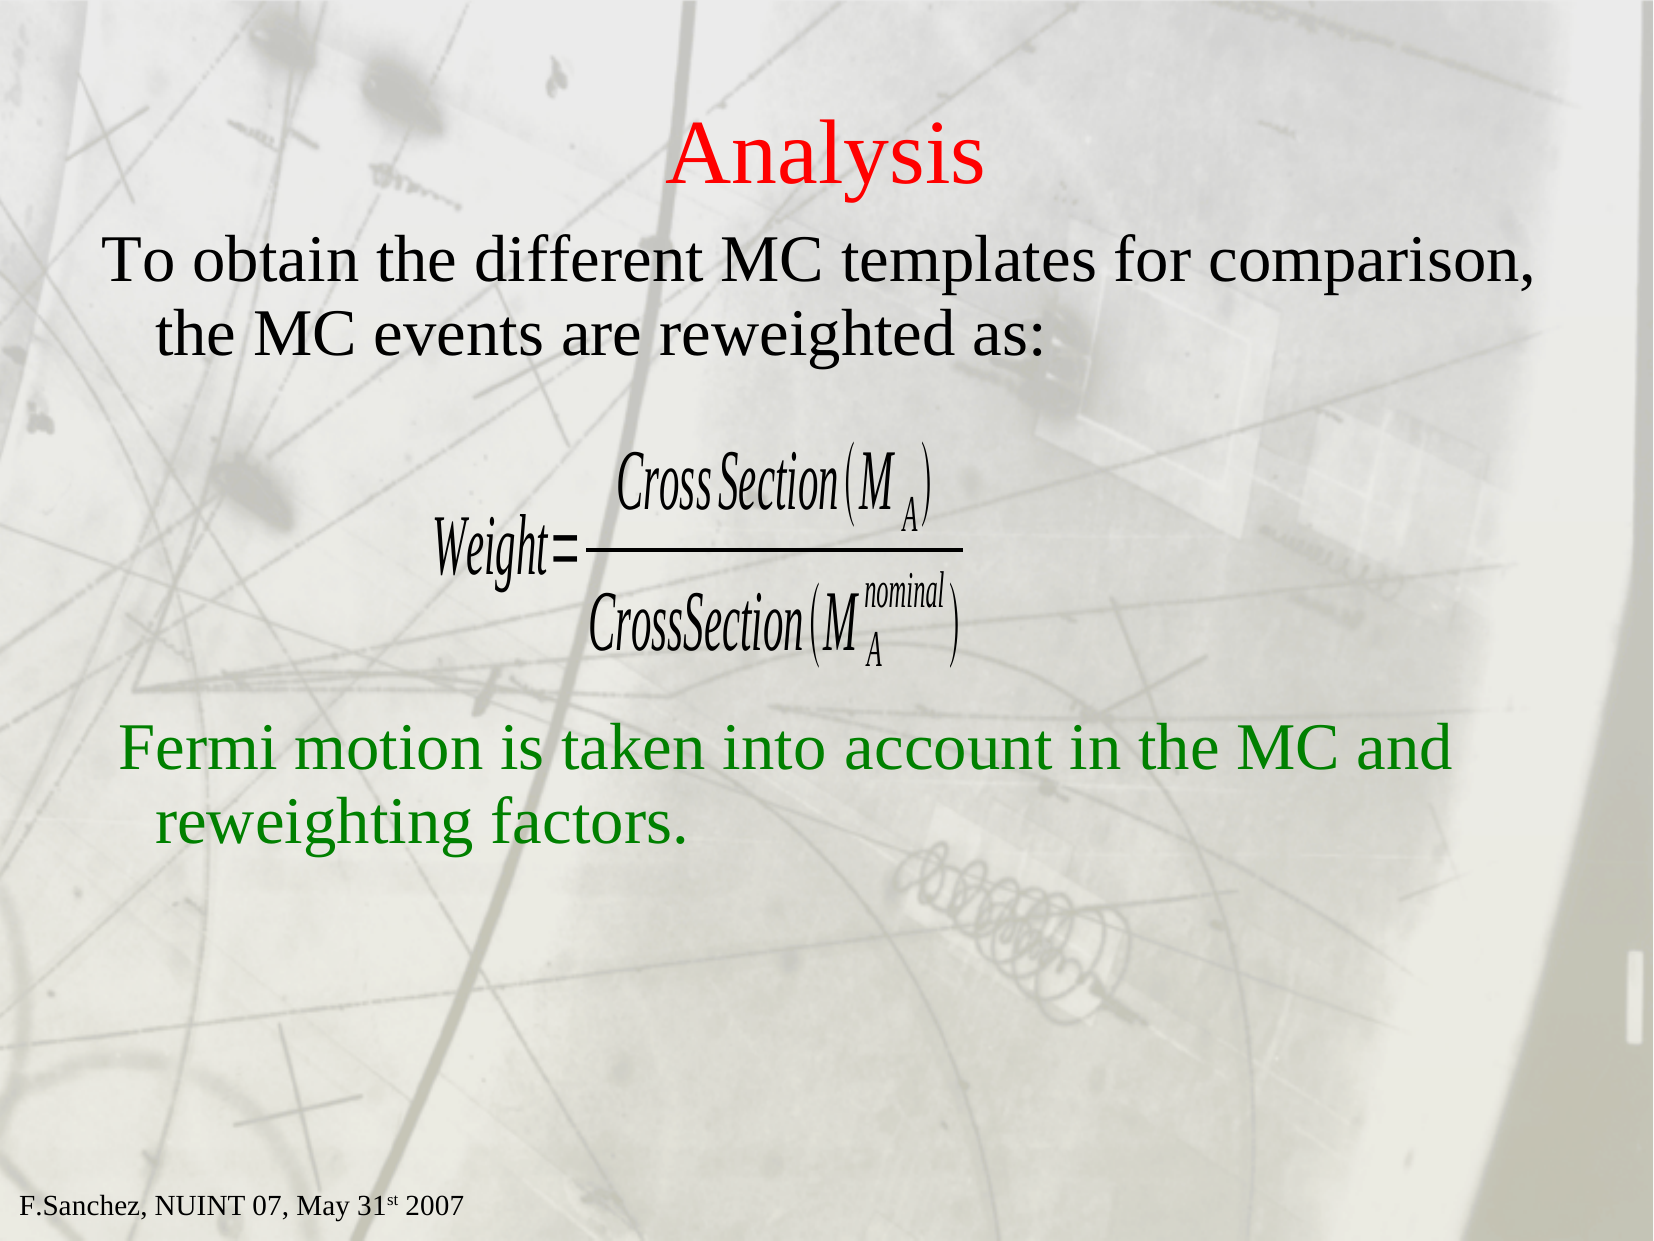

# Analysis
To obtain the different MC templates for comparison, the MC events are reweighted as:
 Fermi motion is taken into account in the MC and reweighting factors.